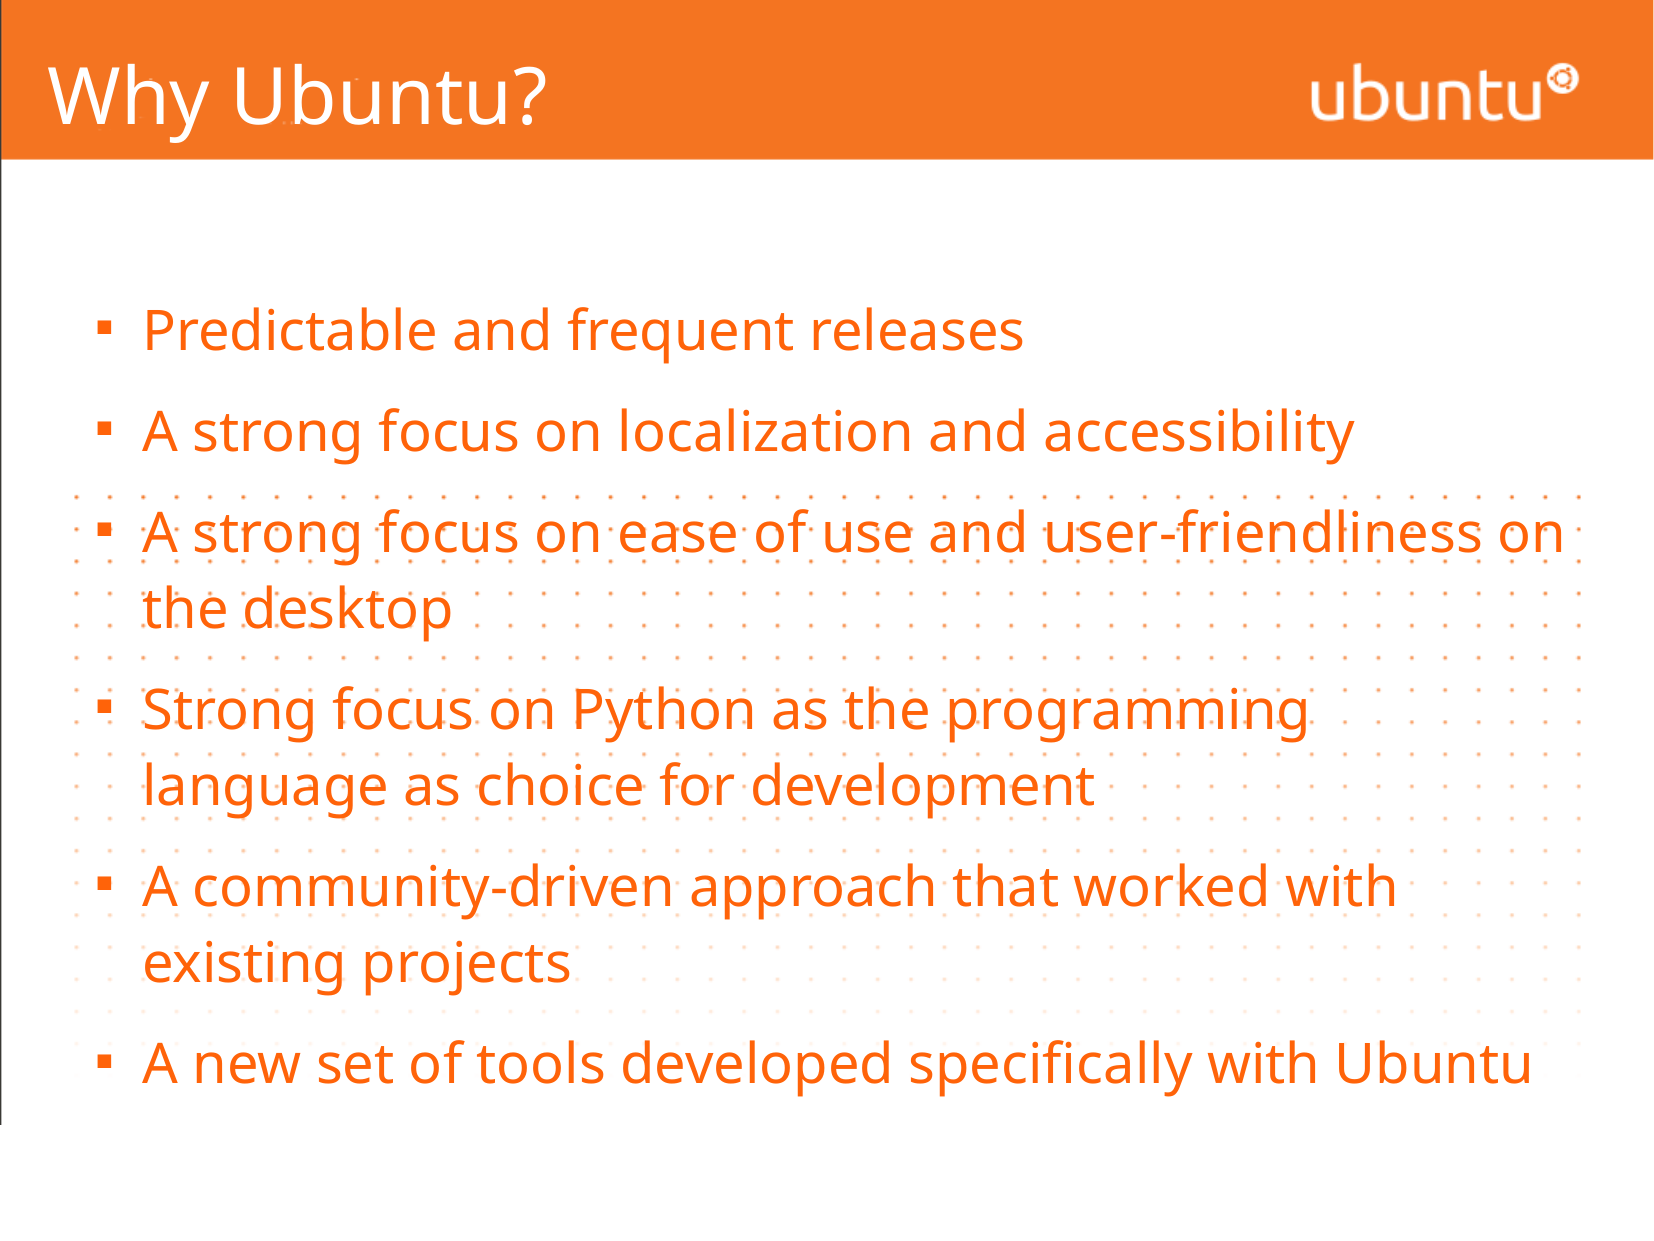

# Why Ubuntu?
Predictable and frequent releases
A strong focus on localization and accessibility
A strong focus on ease of use and user-friendliness on the desktop
Strong focus on Python as the programming language as choice for development
A community-driven approach that worked with existing projects
A new set of tools developed specifically with Ubuntu